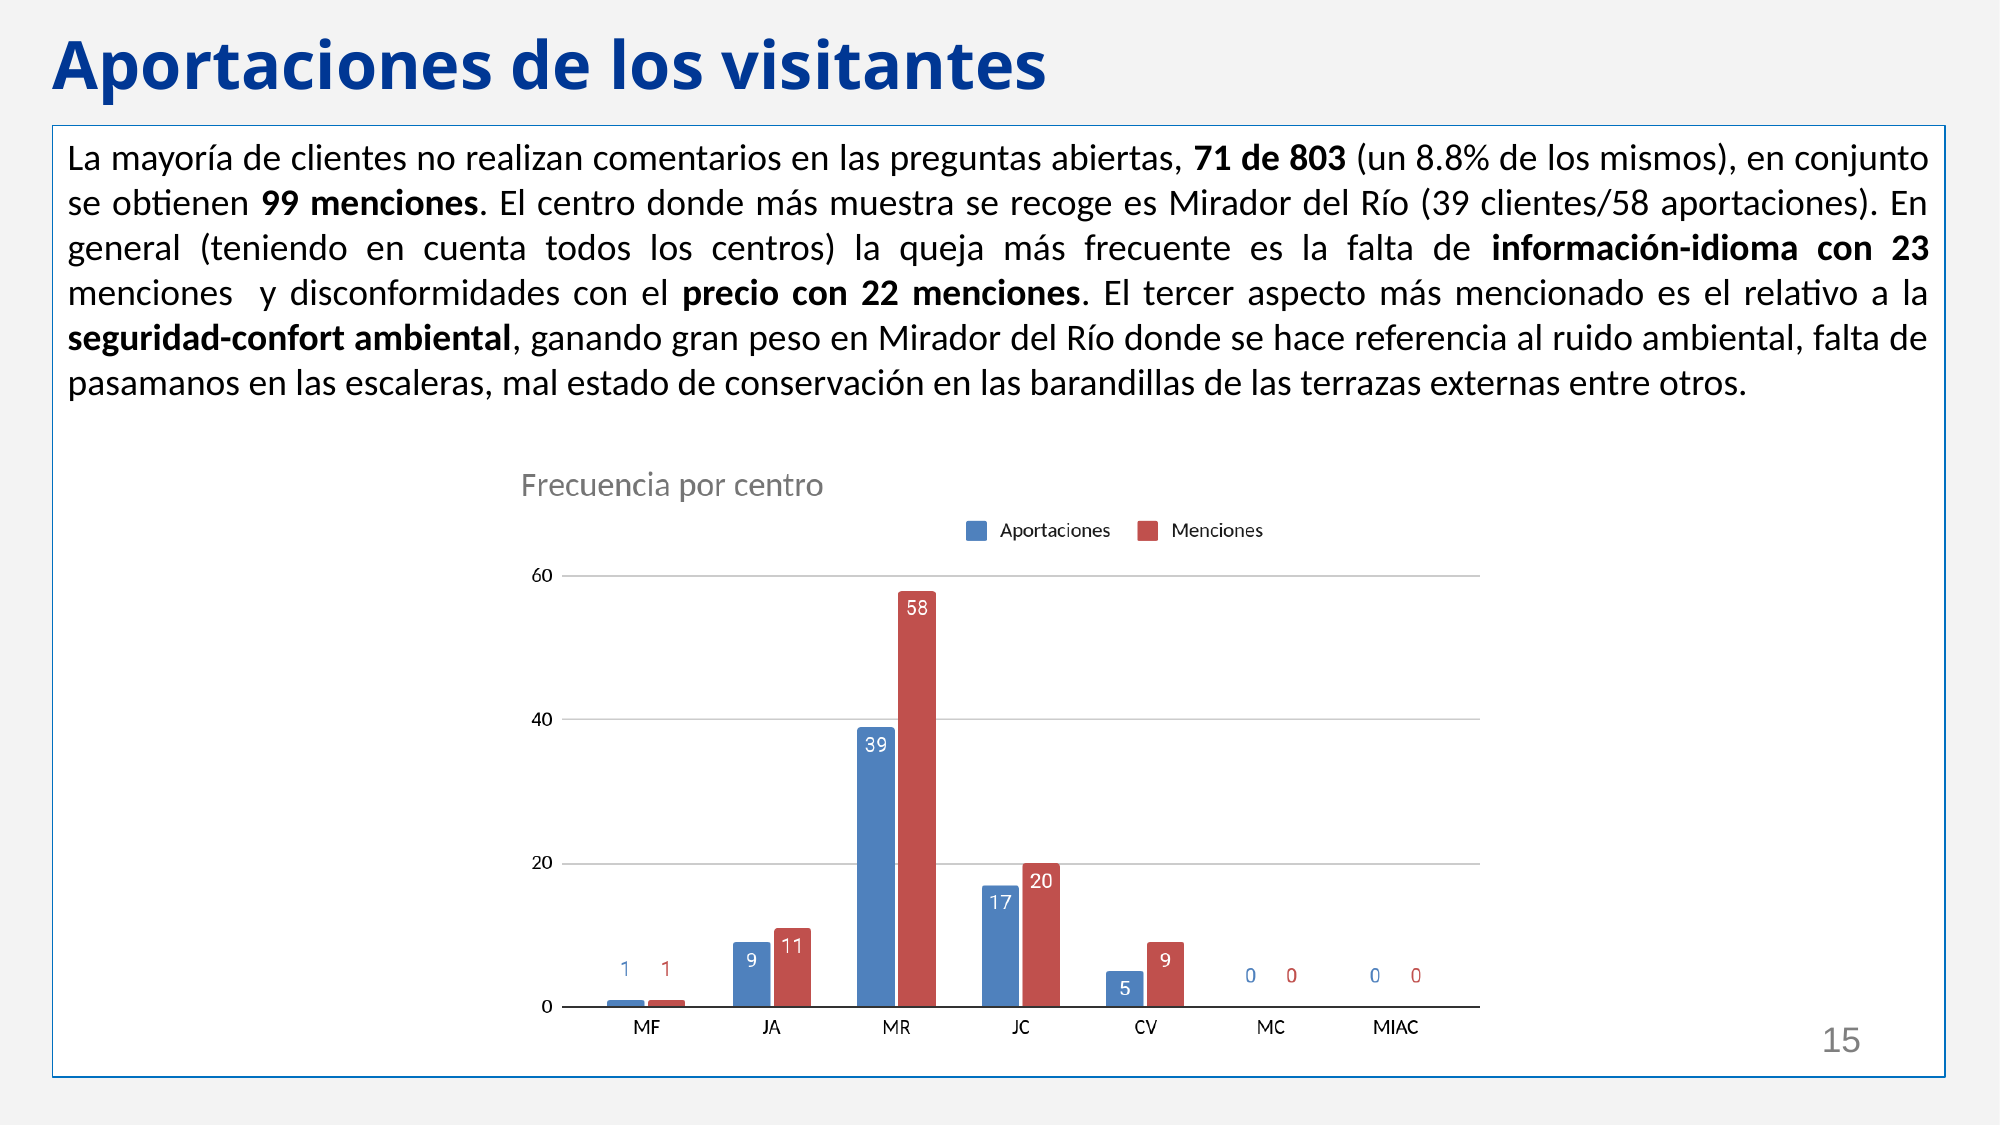

Aportaciones de los visitantes
La mayoría de clientes no realizan comentarios en las preguntas abiertas, 71 de 803 (un 8.8% de los mismos), en conjunto se obtienen 99 menciones. El centro donde más muestra se recoge es Mirador del Río (39 clientes/58 aportaciones). En general (teniendo en cuenta todos los centros) la queja más frecuente es la falta de información-idioma con 23 menciones y disconformidades con el precio con 22 menciones. El tercer aspecto más mencionado es el relativo a la seguridad-confort ambiental, ganando gran peso en Mirador del Río donde se hace referencia al ruido ambiental, falta de pasamanos en las escaleras, mal estado de conservación en las barandillas de las terrazas externas entre otros.